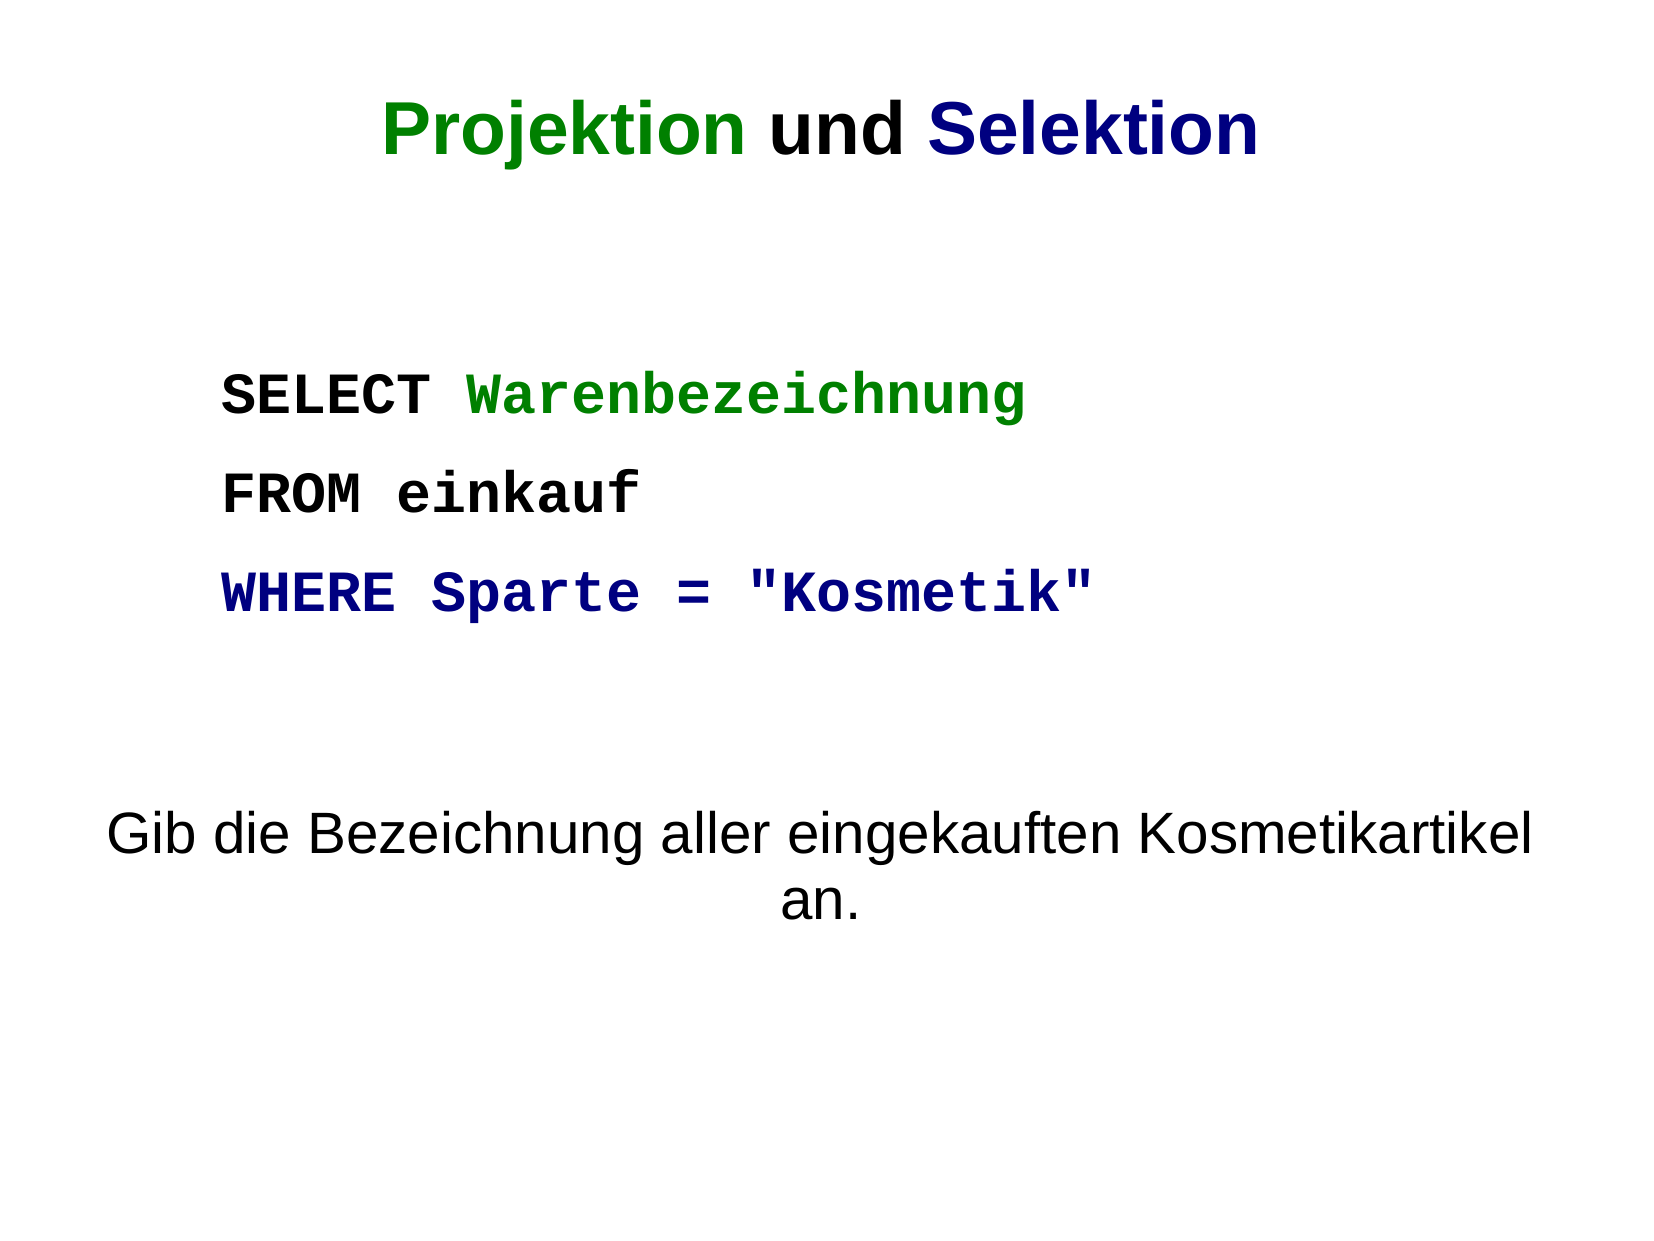

Projektion und Selektion
SELECT Warenbezeichnung
FROM einkauf
WHERE Sparte = "Kosmetik"
# Gib die Bezeichnung aller eingekauften Kosmetikartikel an.